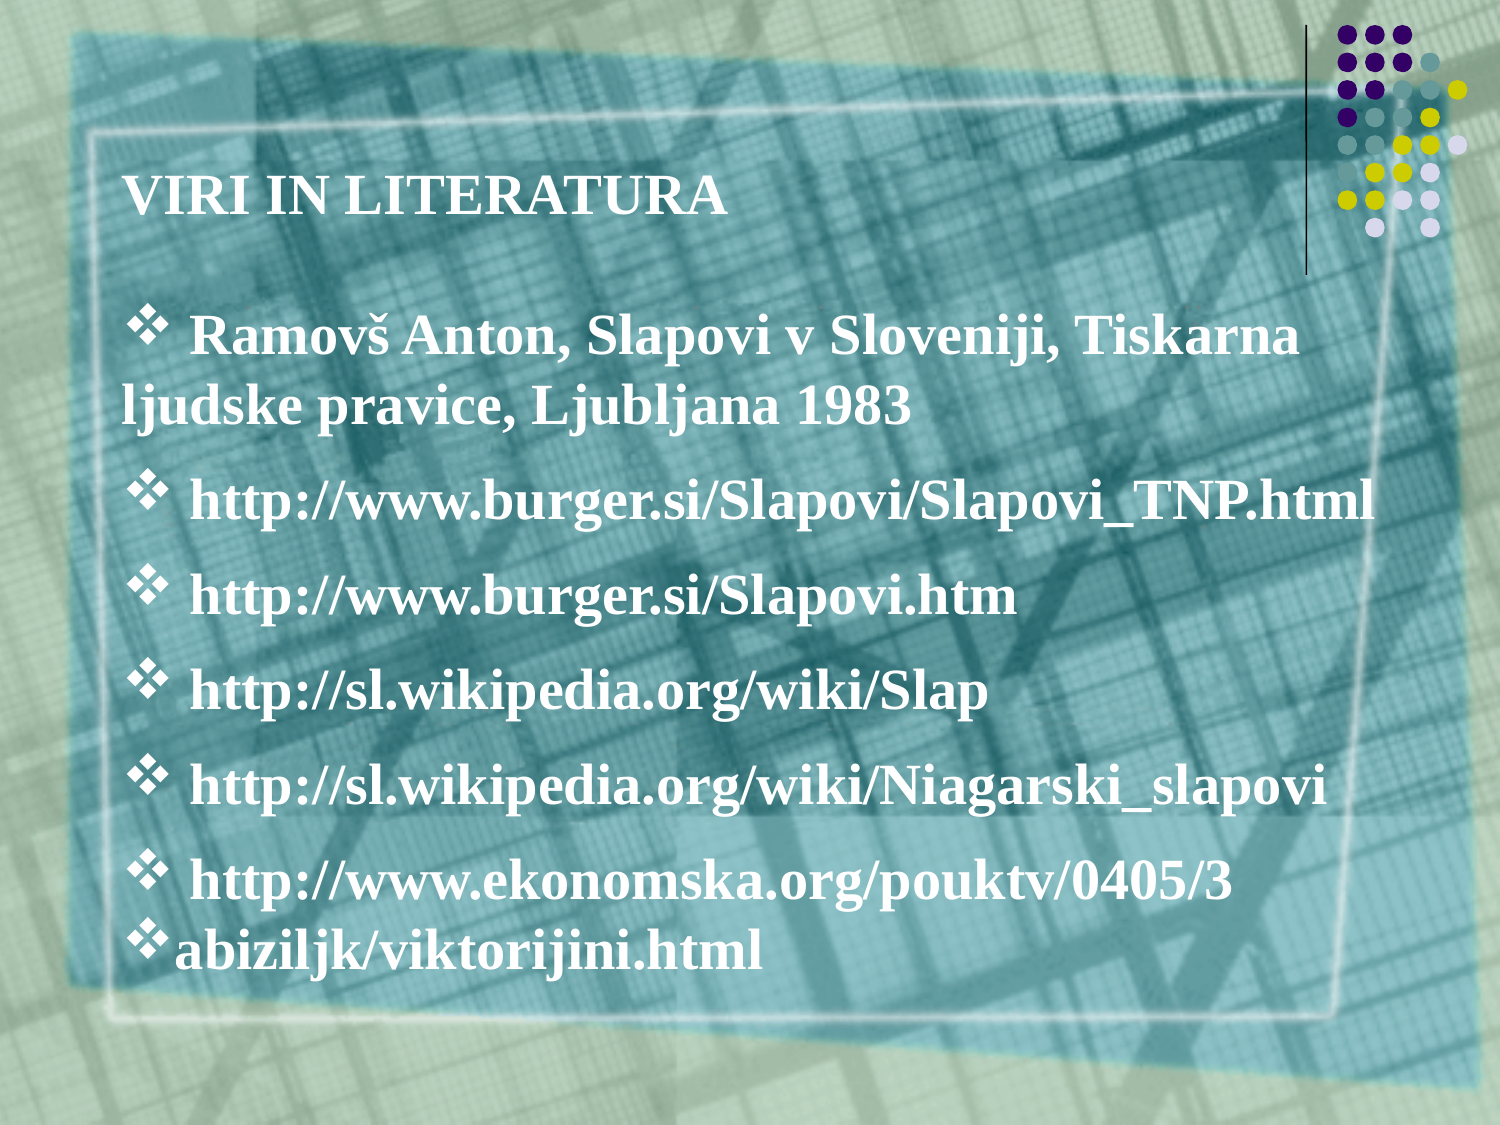

VIRI IN LITERATURA
 Ramovš Anton, Slapovi v Sloveniji, Tiskarna
ljudske pravice, Ljubljana 1983
 http://www.burger.si/Slapovi/Slapovi_TNP.html
 http://www.burger.si/Slapovi.htm
 http://sl.wikipedia.org/wiki/Slap
 http://sl.wikipedia.org/wiki/Niagarski_slapovi
 http://www.ekonomska.org/pouktv/0405/3
abiziljk/viktorijini.html